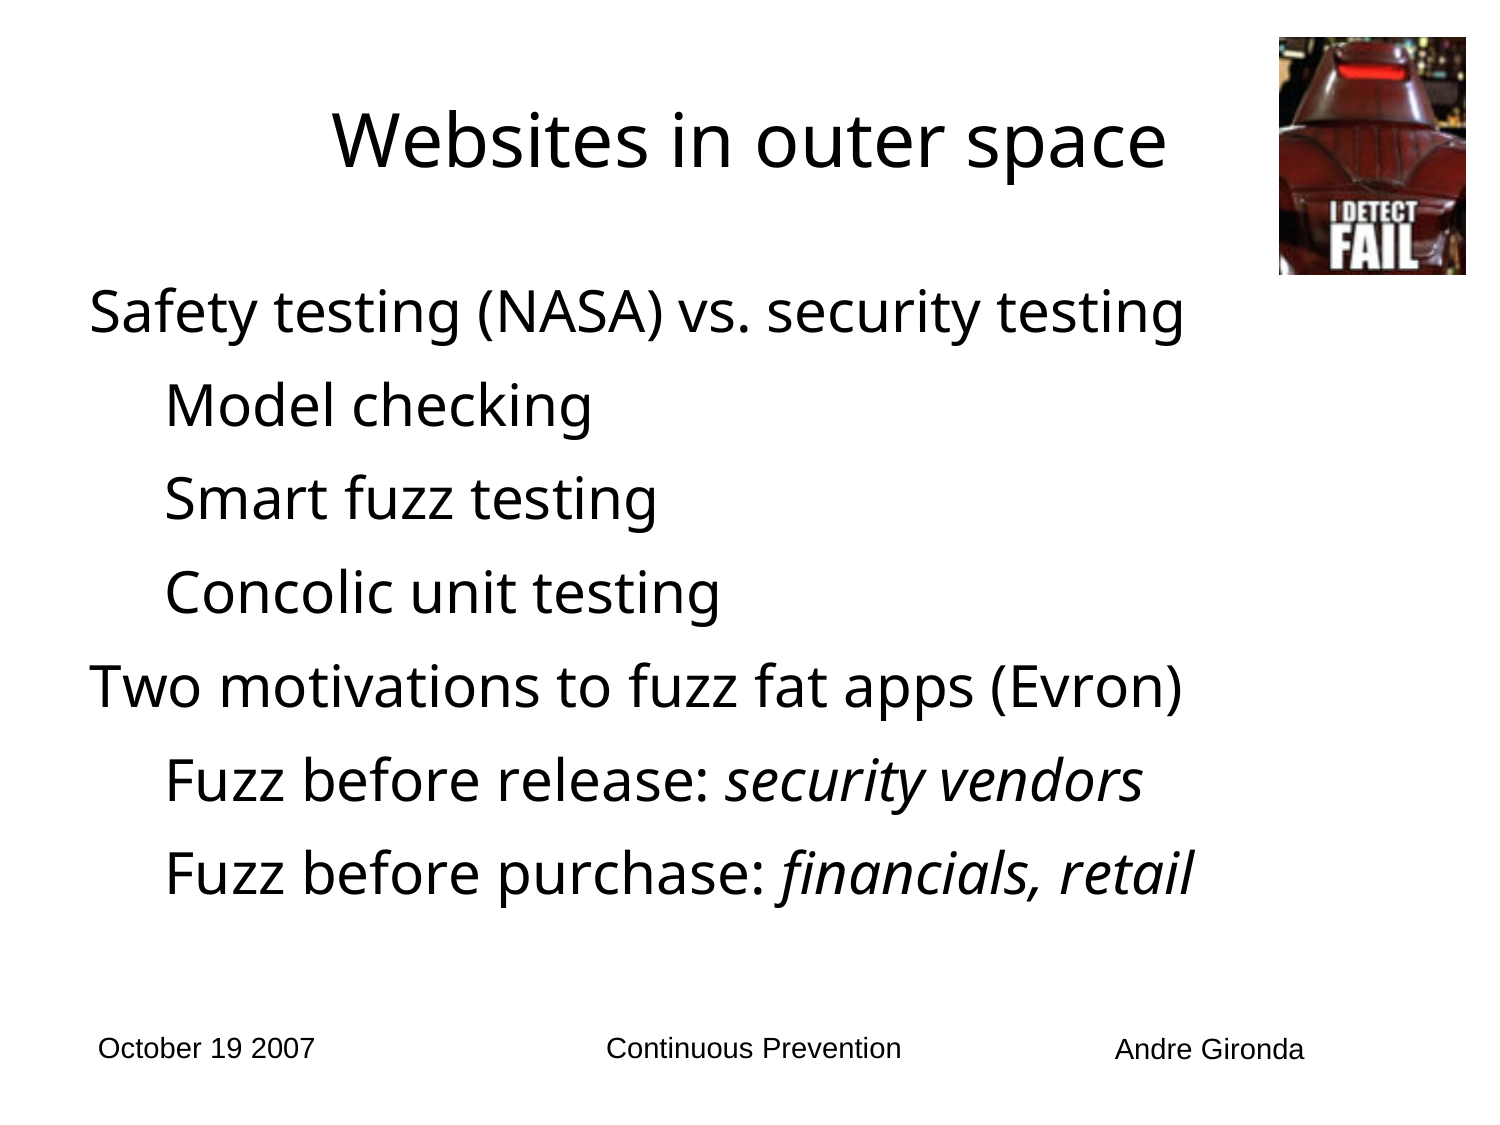

# Websites in outer space
Safety testing (NASA) vs. security testing
Model checking
Smart fuzz testing
Concolic unit testing
Two motivations to fuzz fat apps (Evron)
Fuzz before release: security vendors
Fuzz before purchase: financials, retail